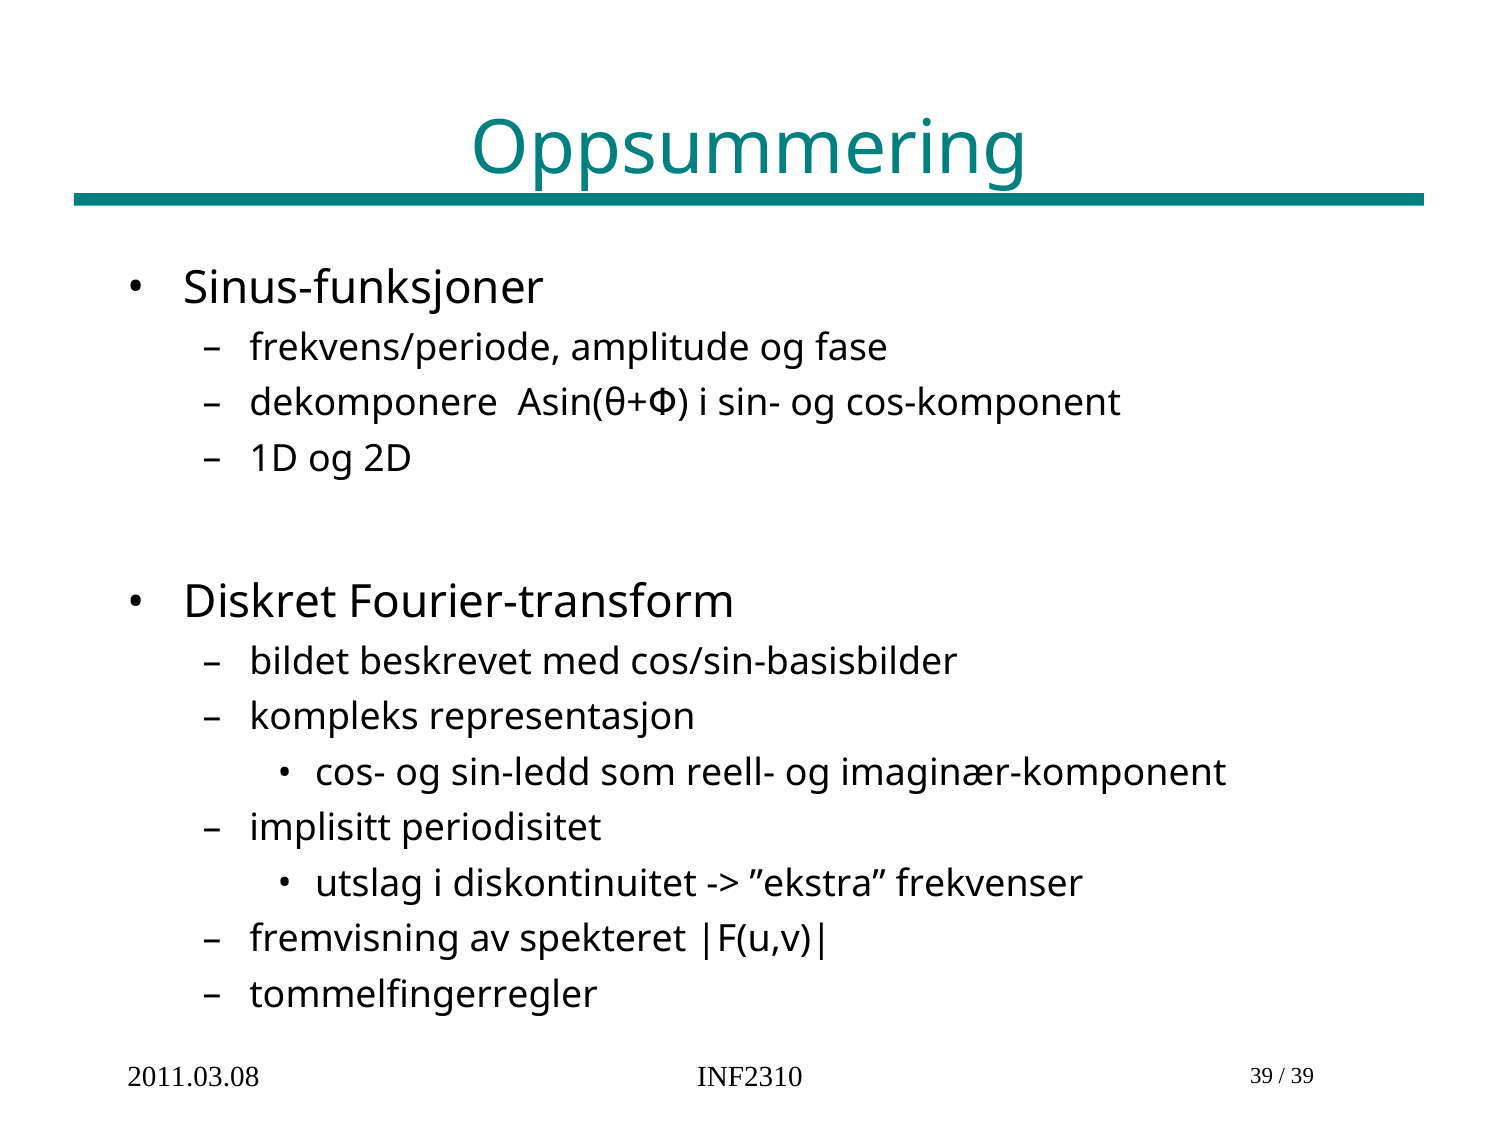

# Oppsummering
Sinus-funksjoner
frekvens/periode, amplitude og fase
dekomponere Asin(θ+Φ) i sin- og cos-komponent
1D og 2D
Diskret Fourier-transform
bildet beskrevet med cos/sin-basisbilder
kompleks representasjon
cos- og sin-ledd som reell- og imaginær-komponent
implisitt periodisitet
utslag i diskontinuitet -> ”ekstra” frekvenser
fremvisning av spekteret |F(u,v)|
tommelfingerregler
2011.03.08XXX
INF2310